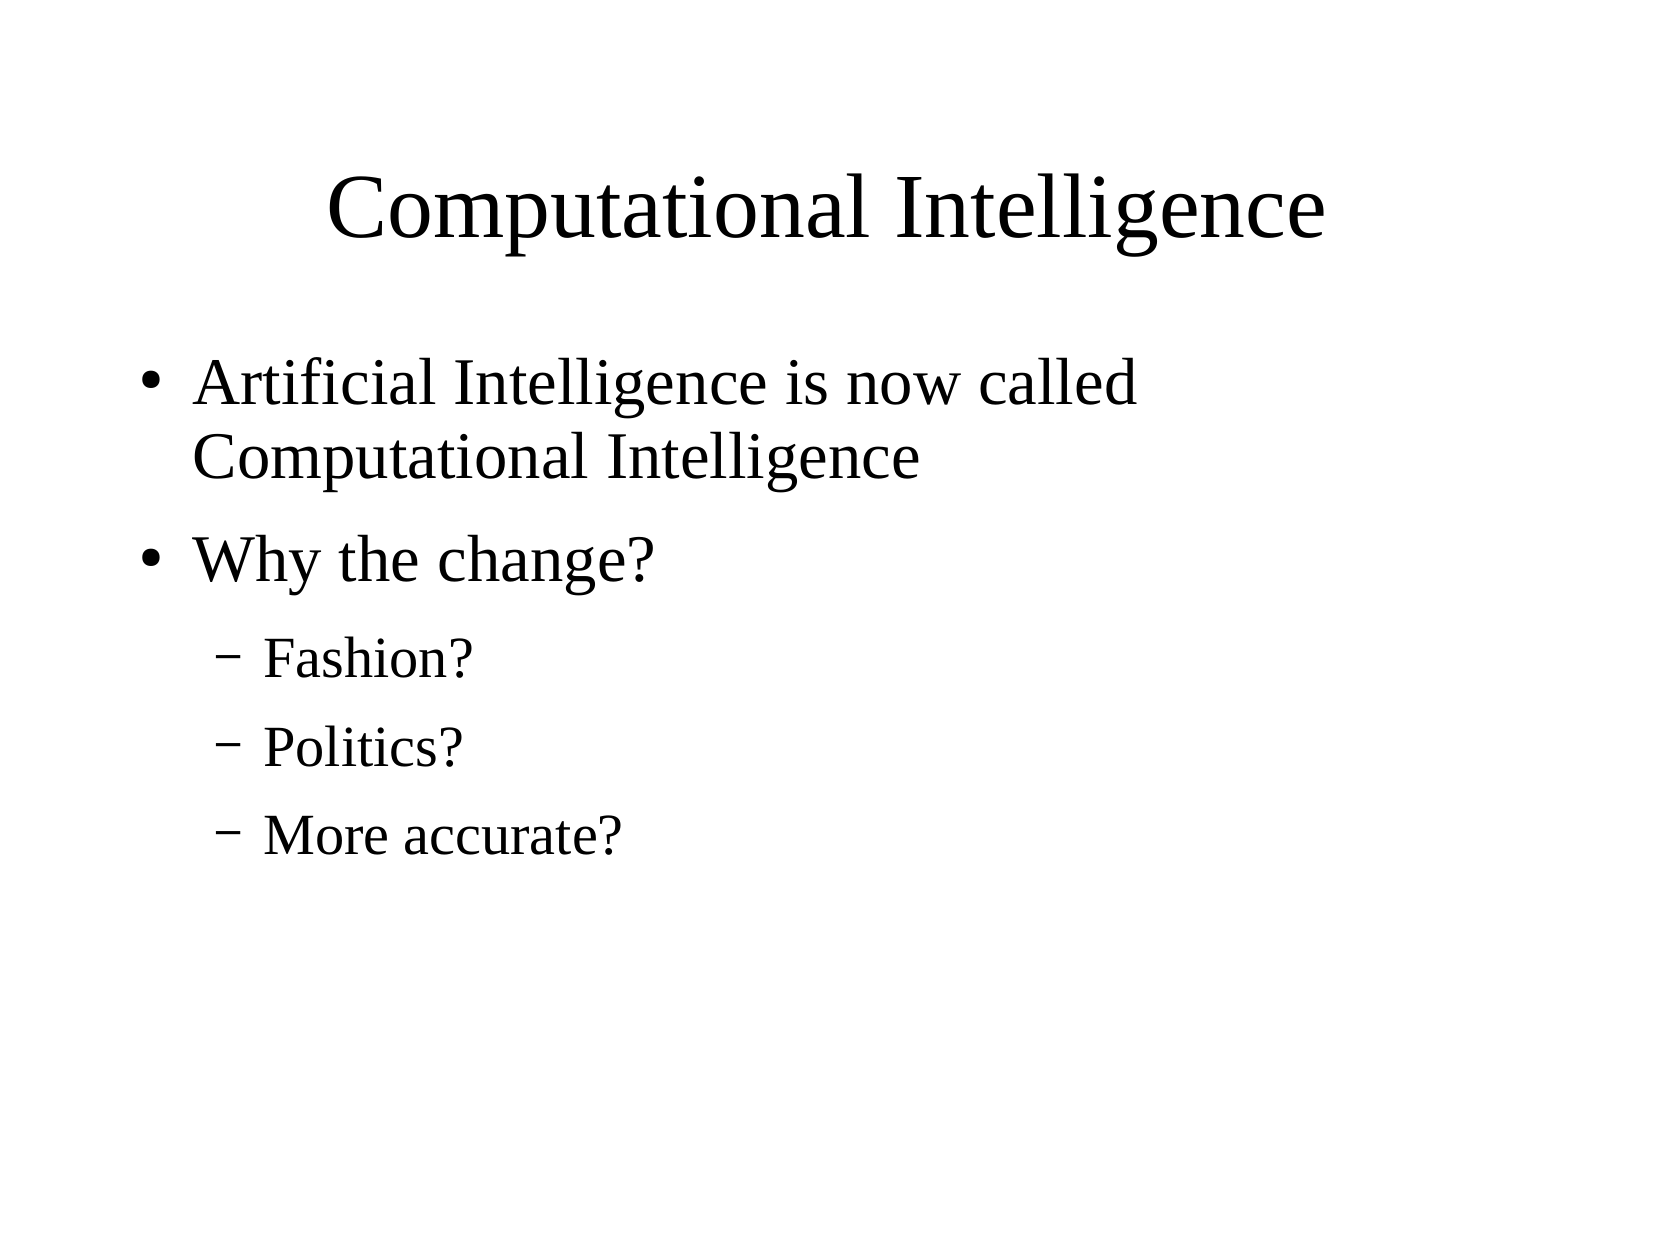

# Computational Intelligence
Artificial Intelligence is now called Computational Intelligence
Why the change?
Fashion?
Politics?
More accurate?